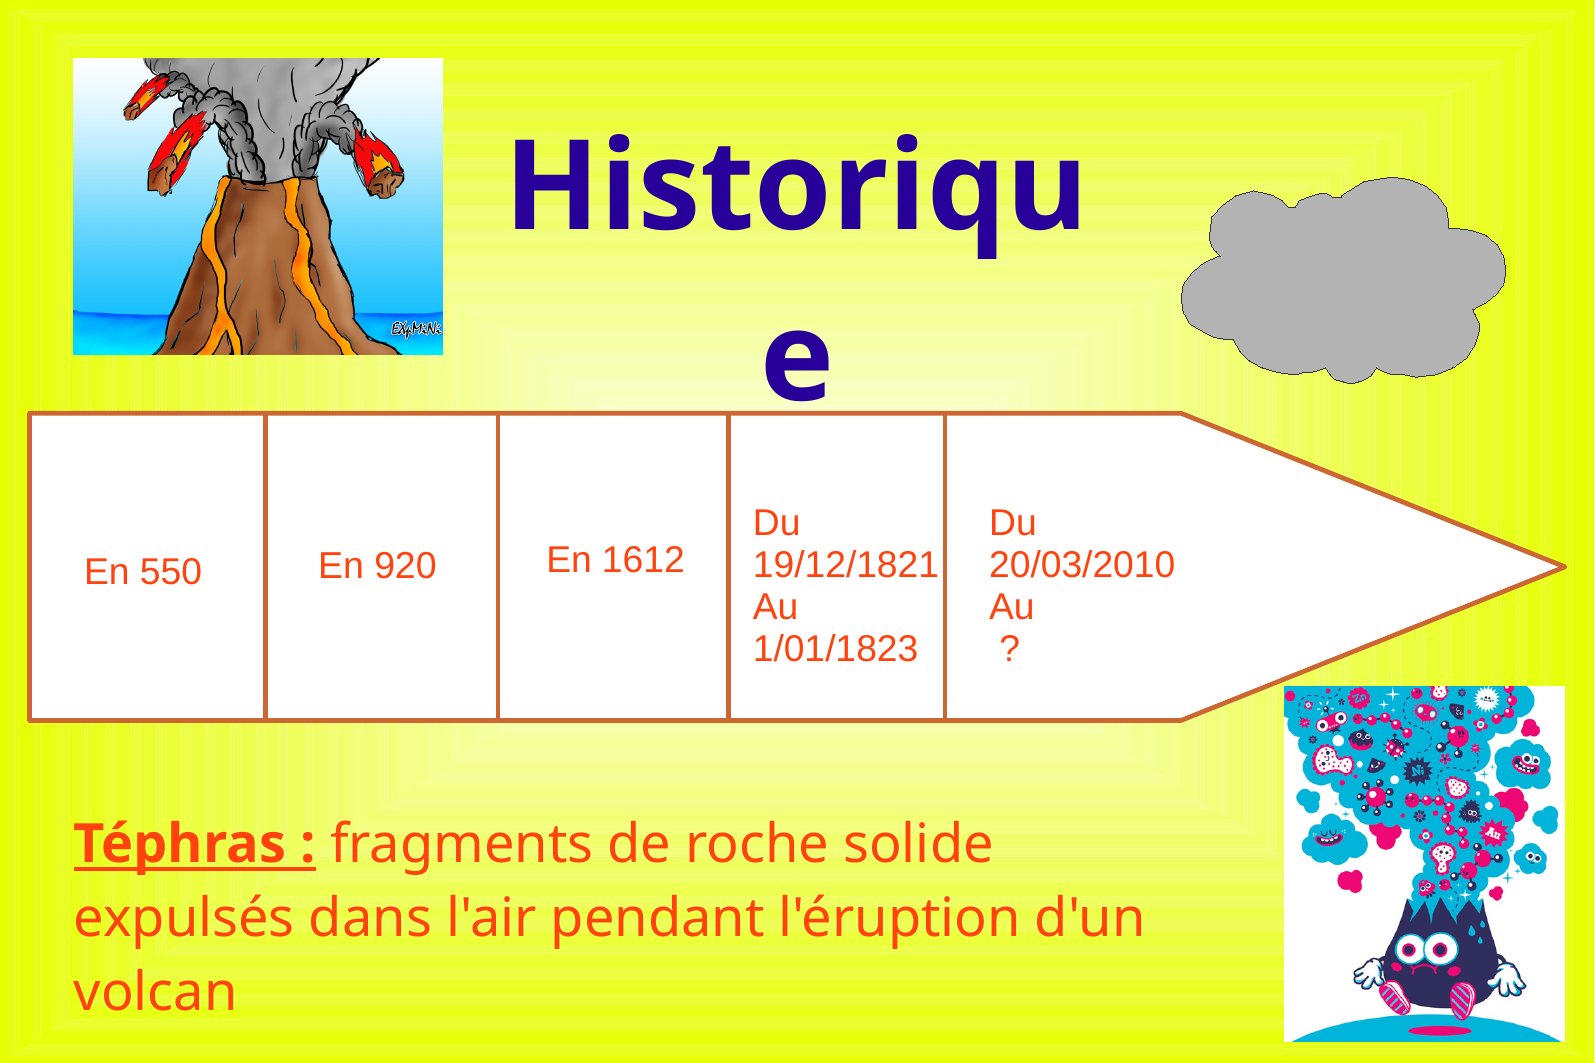

Historique
Du 19/12/1821 Au 1/01/1823
Du 20/03/2010 Au
 ?
En 1612
En 920
 En 550
Téphras : fragments de roche solide expulsés dans l'air pendant l'éruption d'un volcan